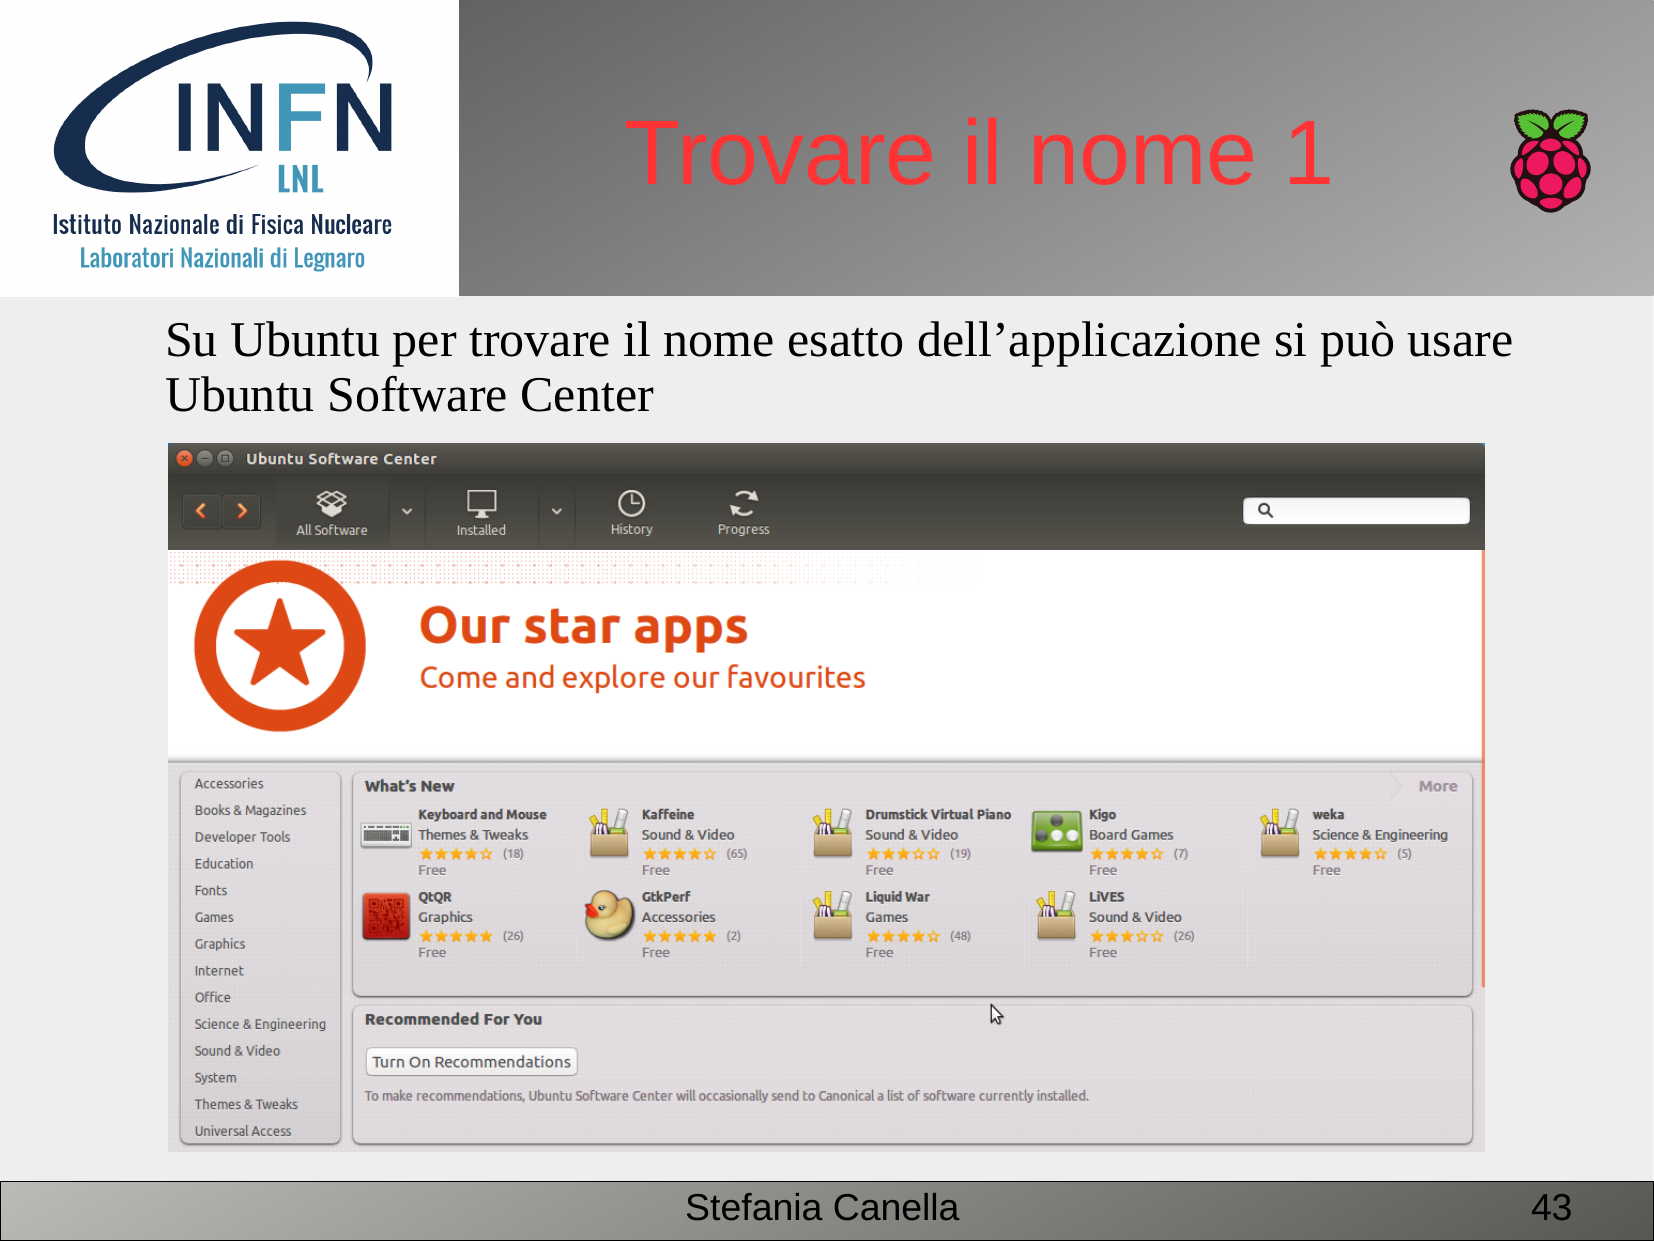

# Trovare il nome 1
Su Ubuntu per trovare il nome esatto dell’applicazione si può usare Ubuntu Software Center
Stefania Canella